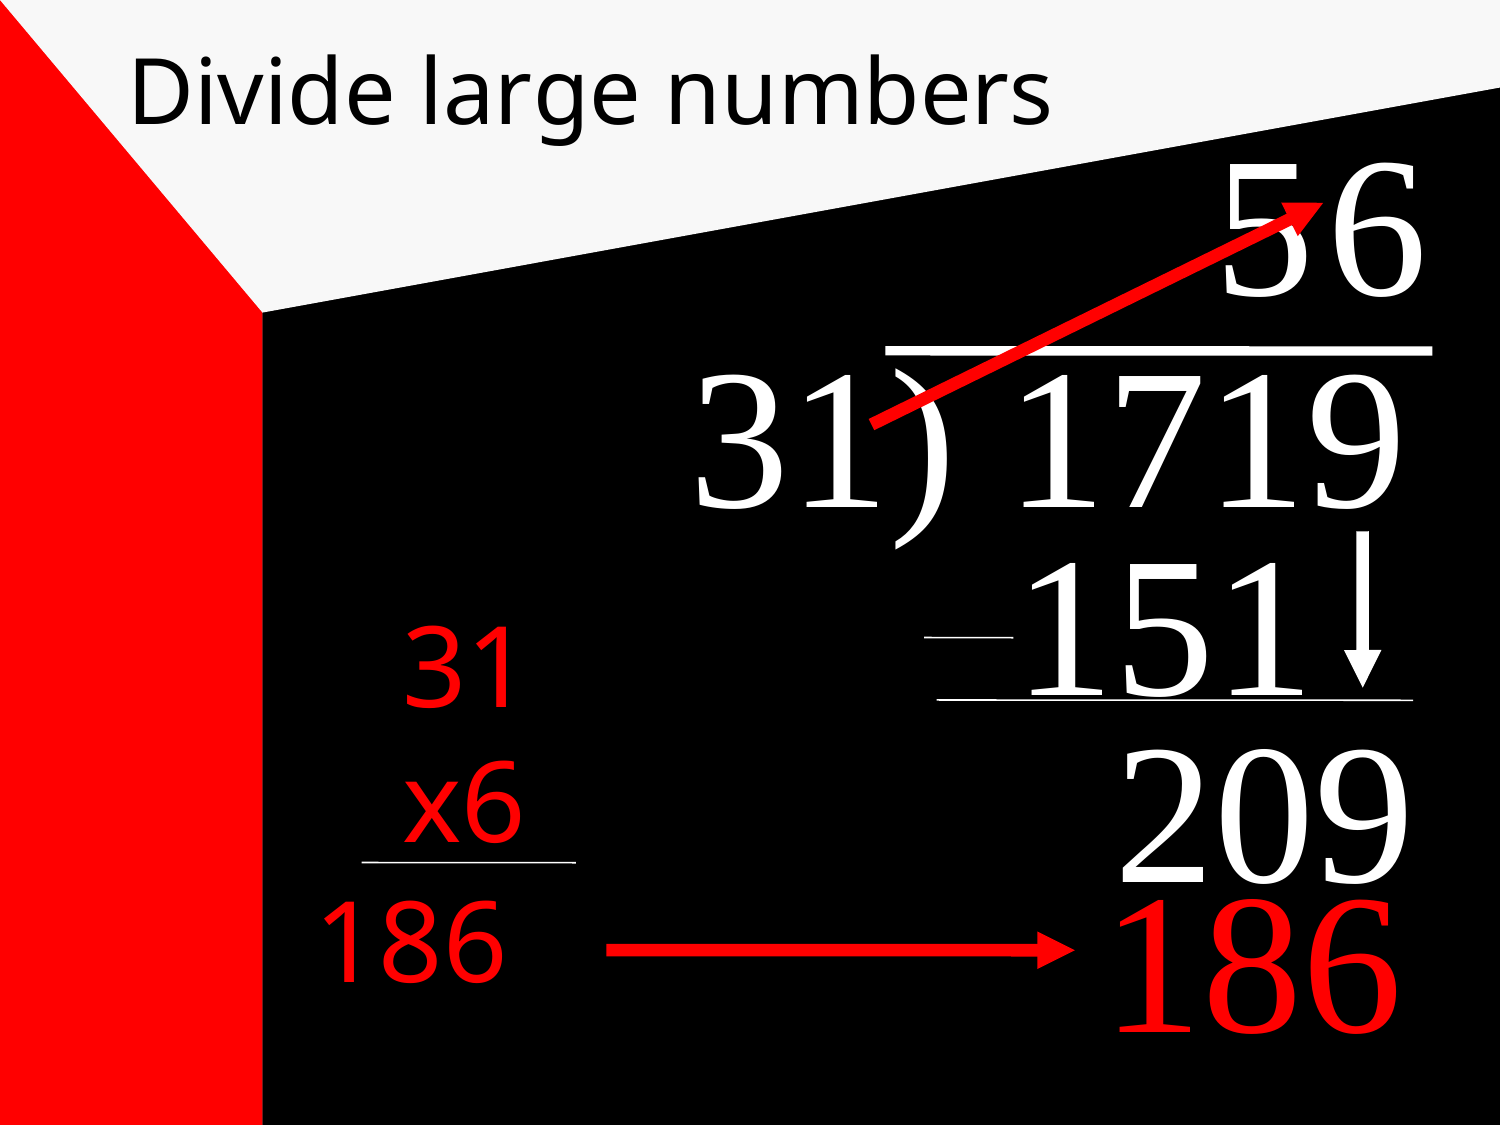

# Divide large numbers
5
6
31) 1719
151
31
x6
20
9
186
186